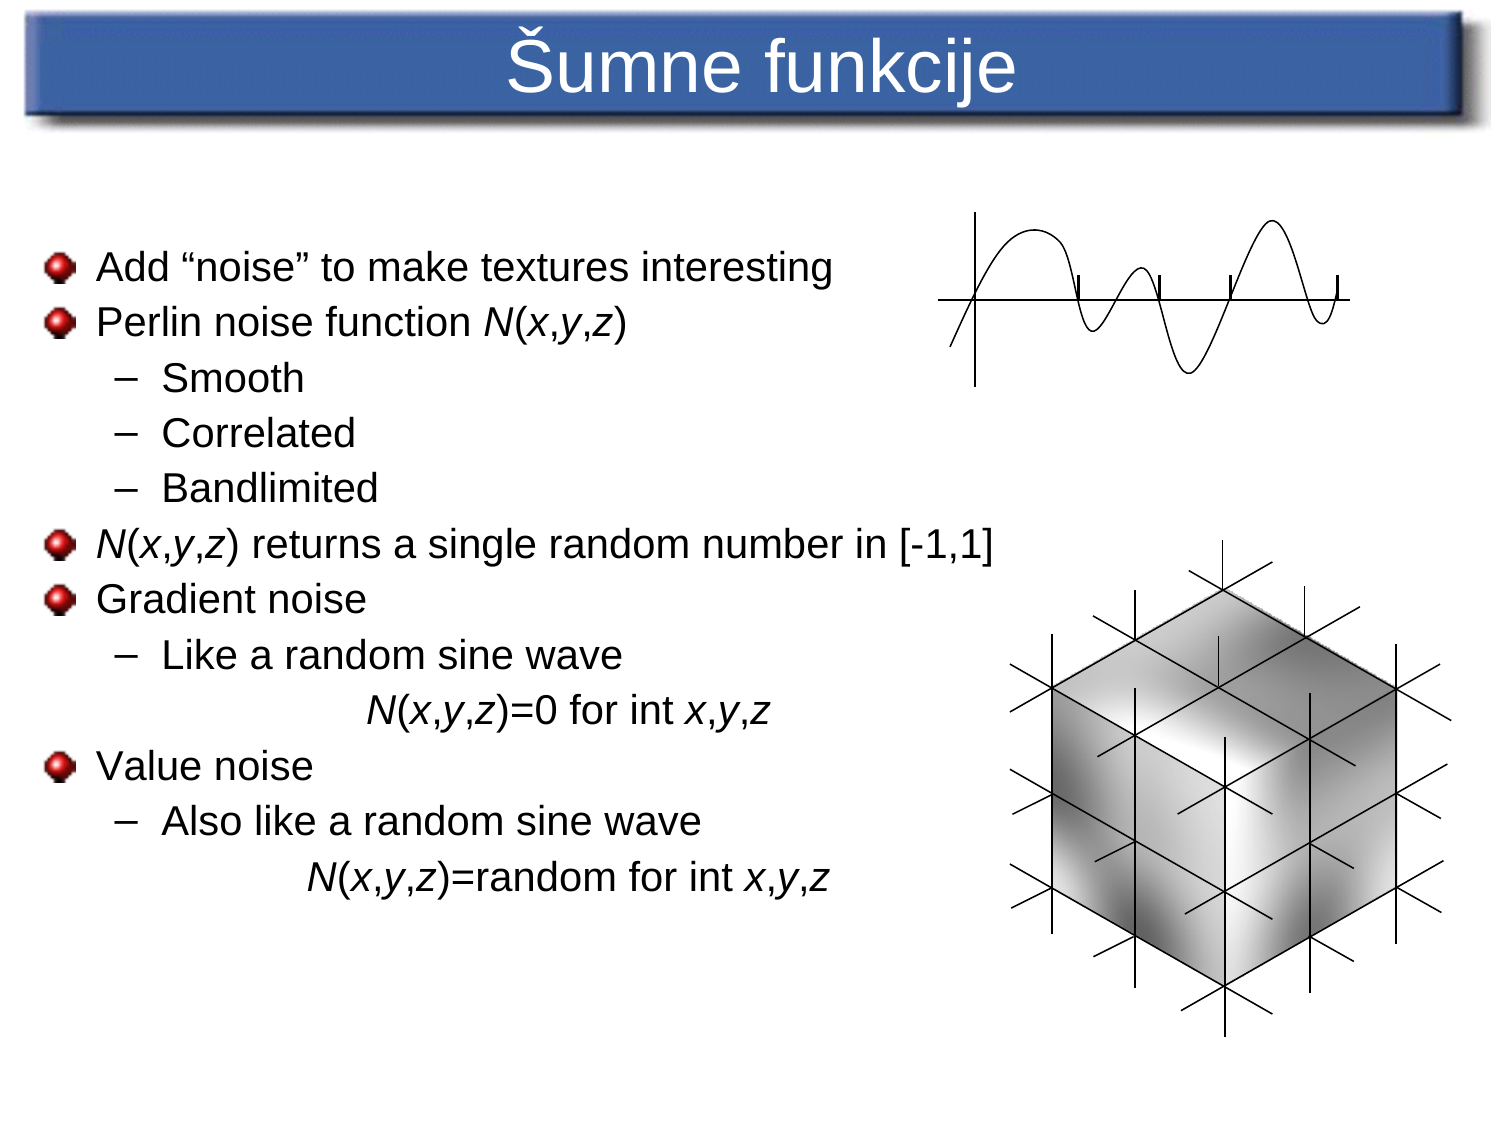

# Šumne funkcije
Add “noise” to make textures interesting
Perlin noise function N(x,y,z)
Smooth
Correlated
Bandlimited
N(x,y,z) returns a single random number in [-1,1]
Gradient noise
Like a random sine wave
N(x,y,z)=0 for int x,y,z
Value noise
Also like a random sine wave
N(x,y,z)=random for int x,y,z